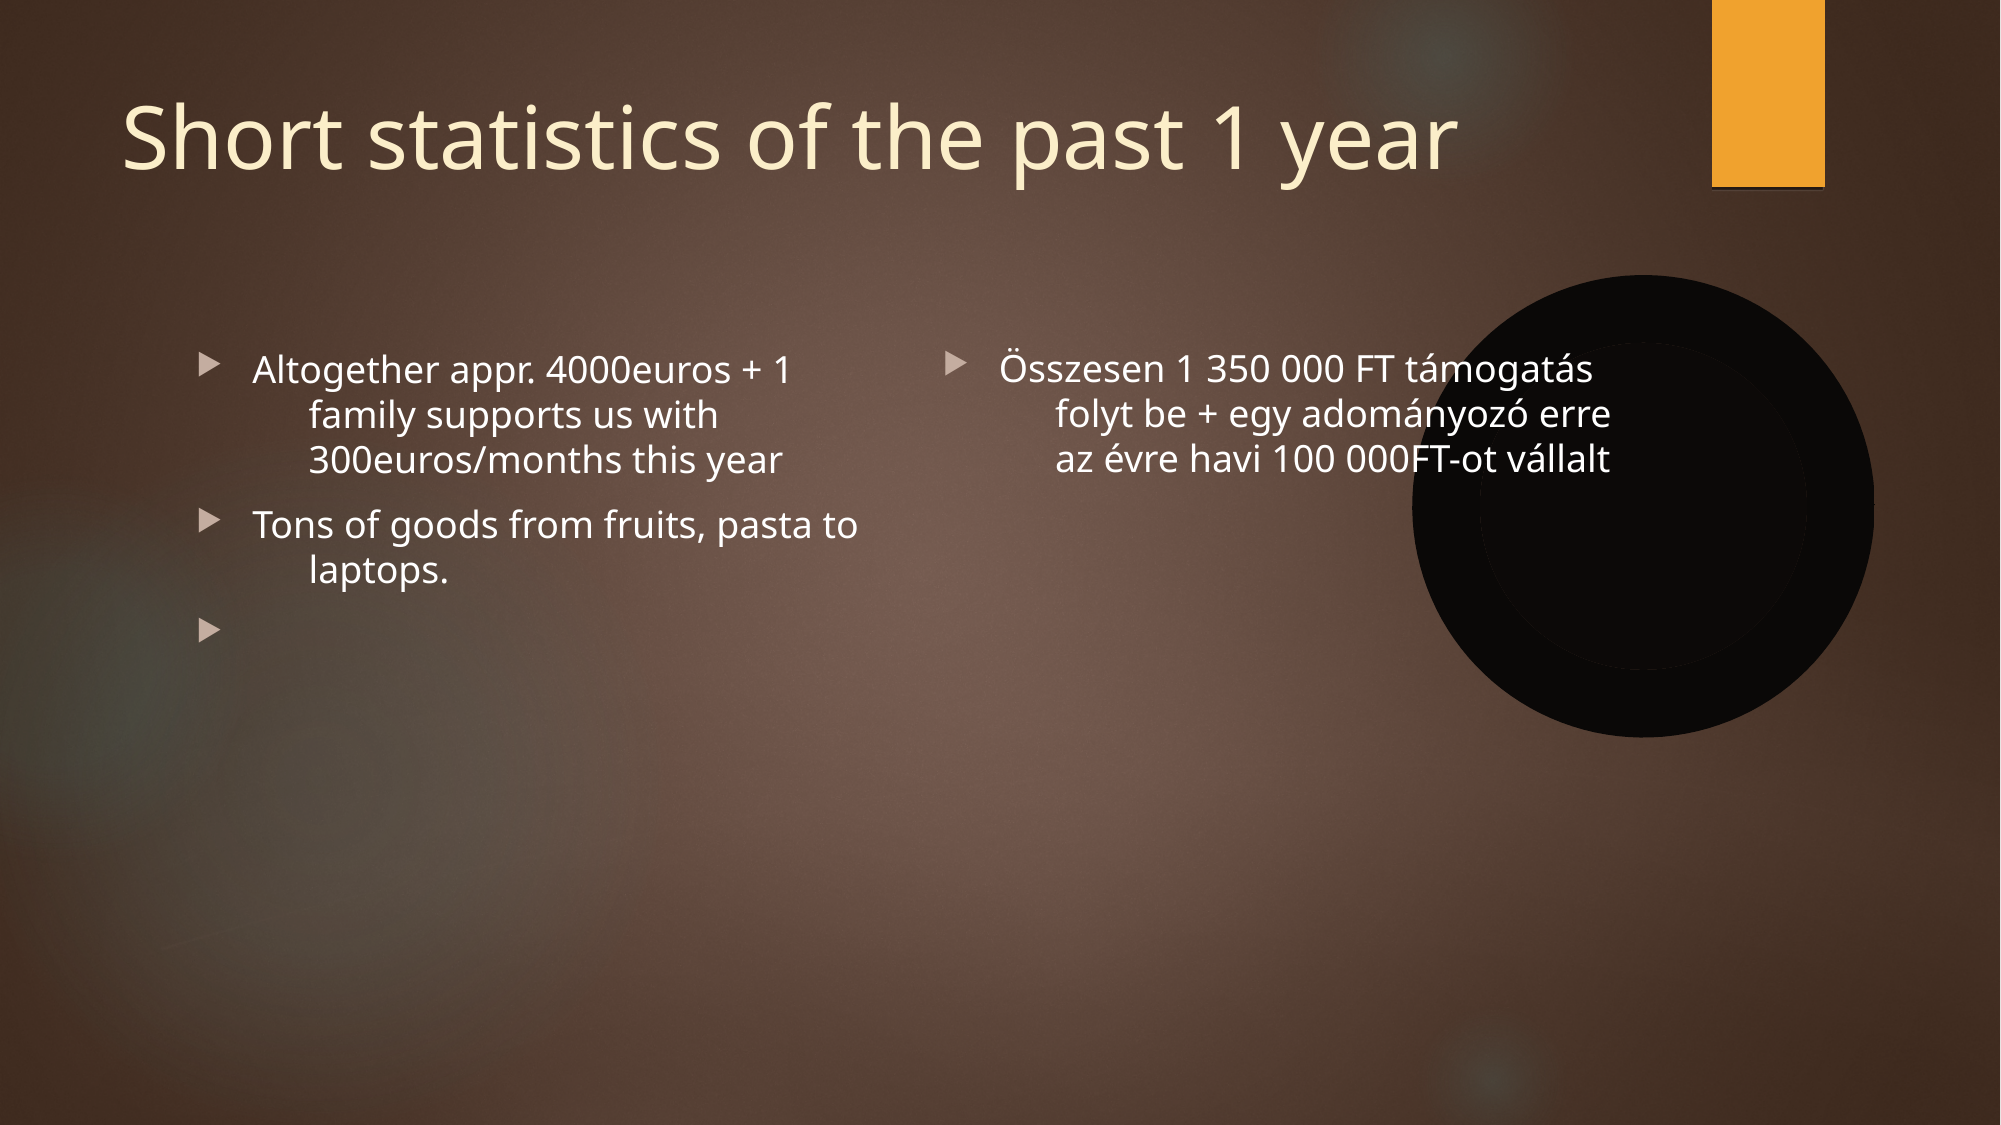

# Short statistics of the past 1 year
Összesen 1 350 000 FT támogatás folyt be + egy adományozó erre az évre havi 100 000FT-ot vállalt
Altogether appr. 4000euros + 1 family supports us with 300euros/months this year
Tons of goods from fruits, pasta to laptops.